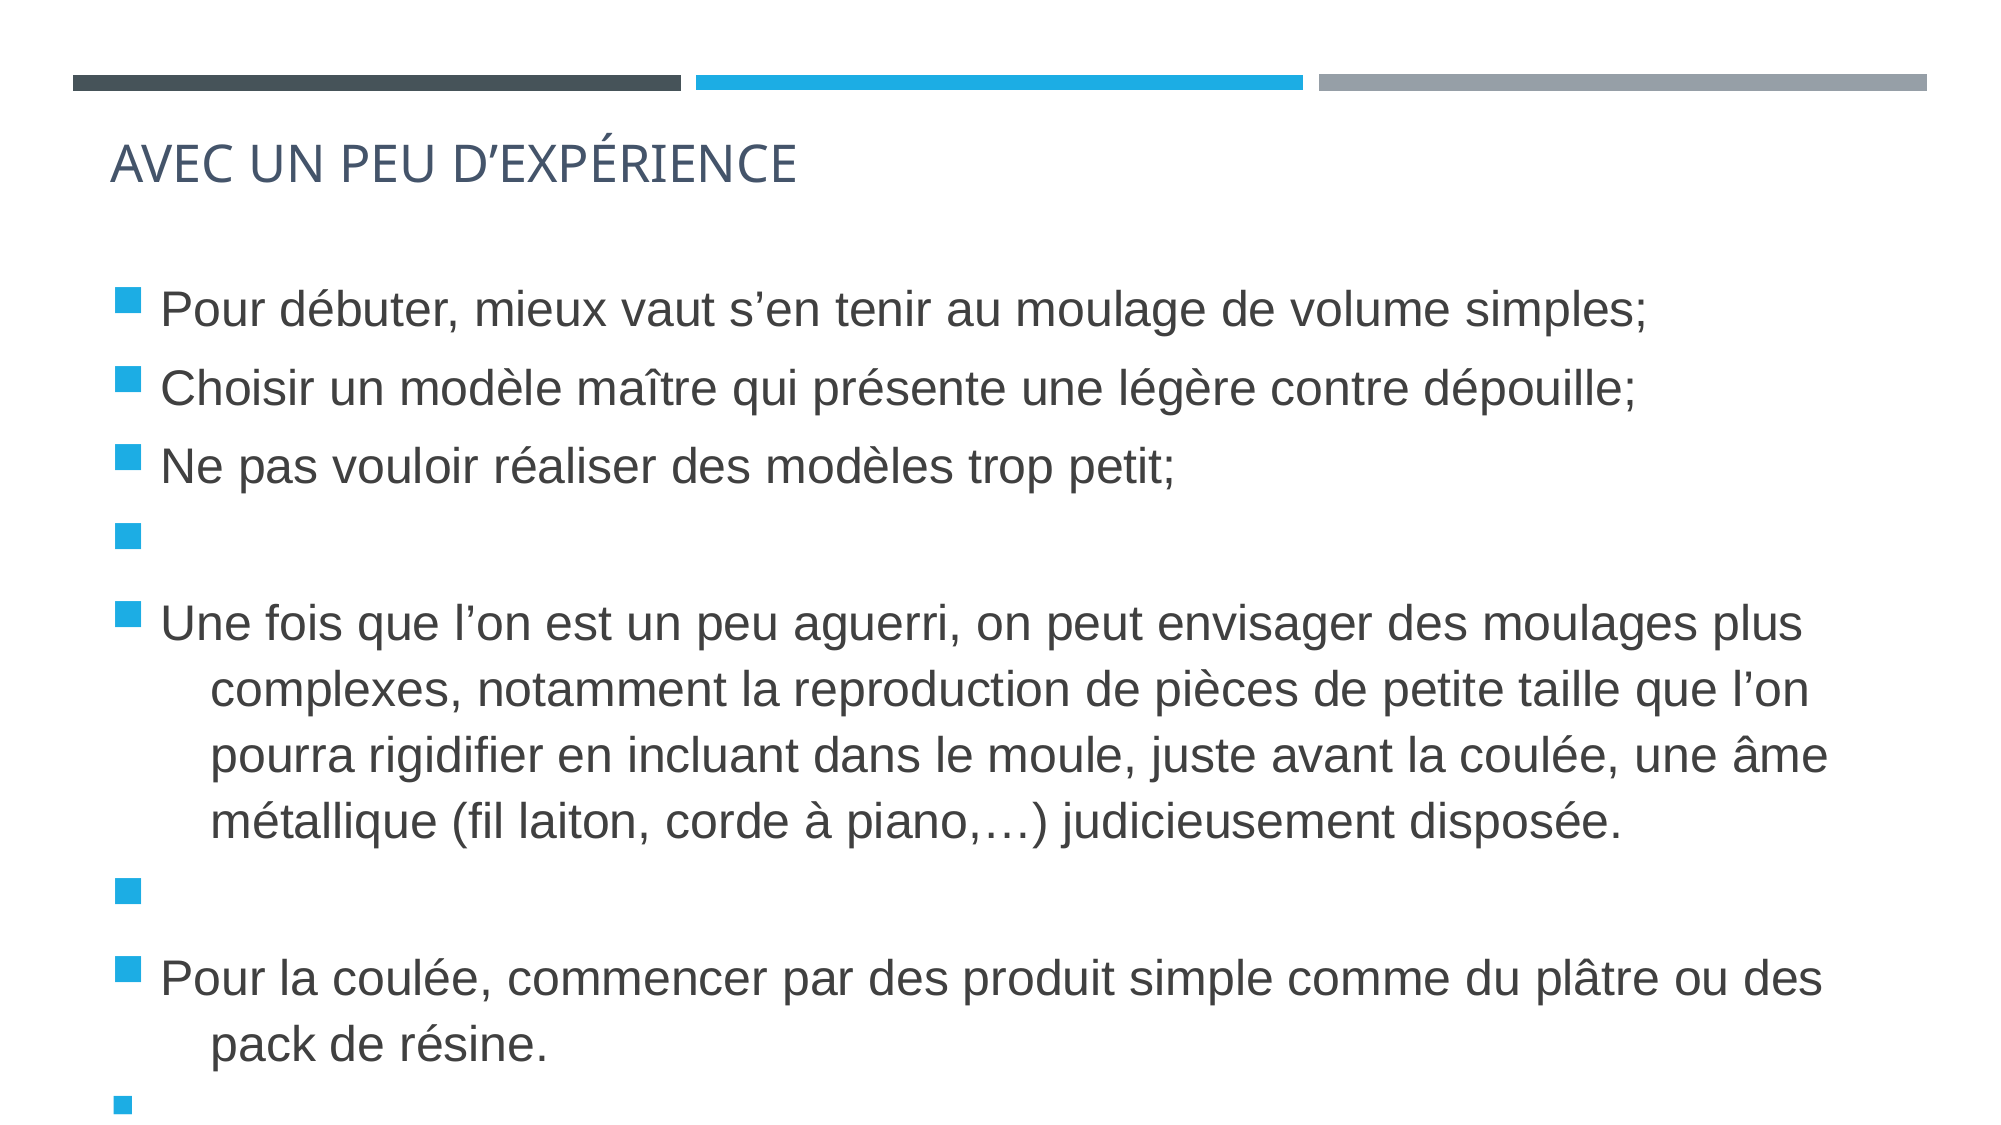

# Avec un peu d’expérience
Pour débuter, mieux vaut s’en tenir au moulage de volume simples;
Choisir un modèle maître qui présente une légère contre dépouille;
Ne pas vouloir réaliser des modèles trop petit;
Une fois que l’on est un peu aguerri, on peut envisager des moulages plus complexes, notamment la reproduction de pièces de petite taille que l’on pourra rigidifier en incluant dans le moule, juste avant la coulée, une âme métallique (fil laiton, corde à piano,…) judicieusement disposée.
Pour la coulée, commencer par des produit simple comme du plâtre ou des pack de résine.